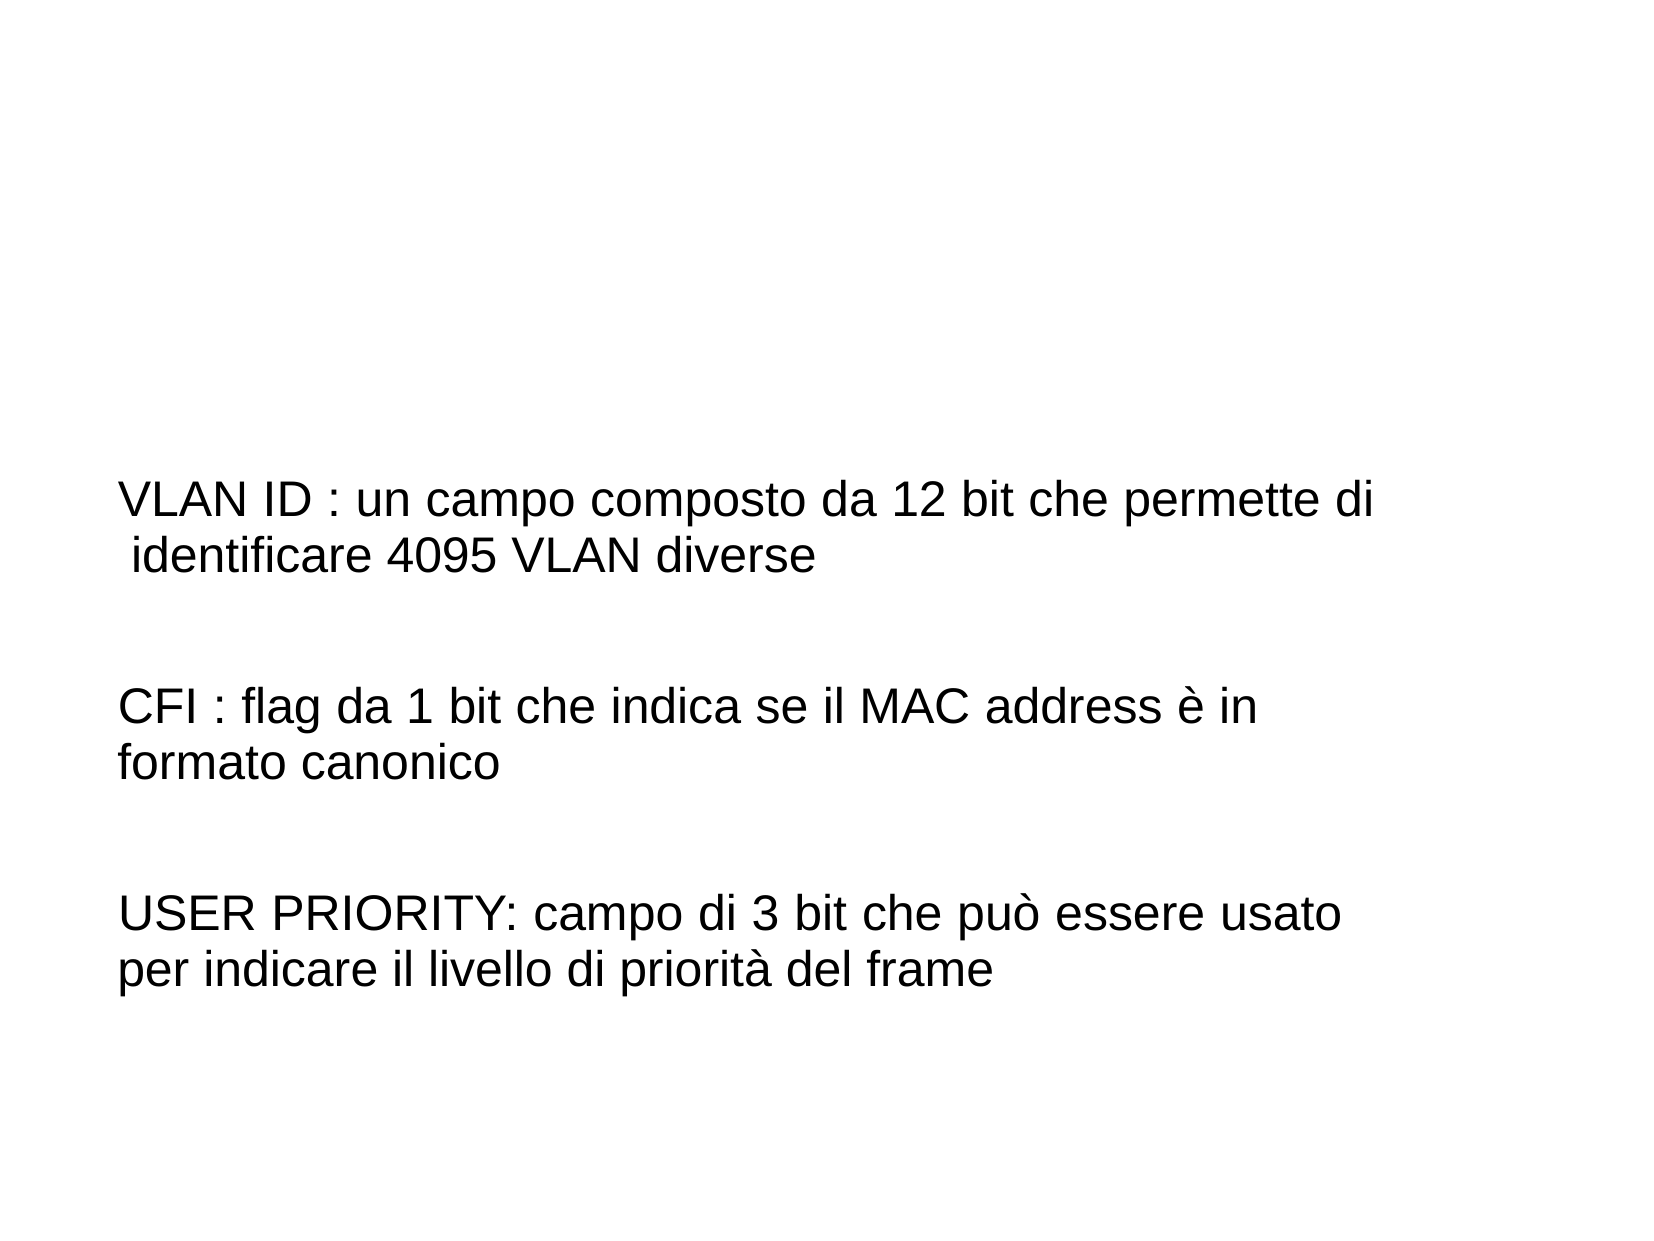

VLAN ID : un campo composto da 12 bit che permette di identificare 4095 VLAN diverse
 CFI : flag da 1 bit che indica se il MAC address è in formato canonico
 USER PRIORITY: campo di 3 bit che può essere usato per indicare il livello di priorità del frame